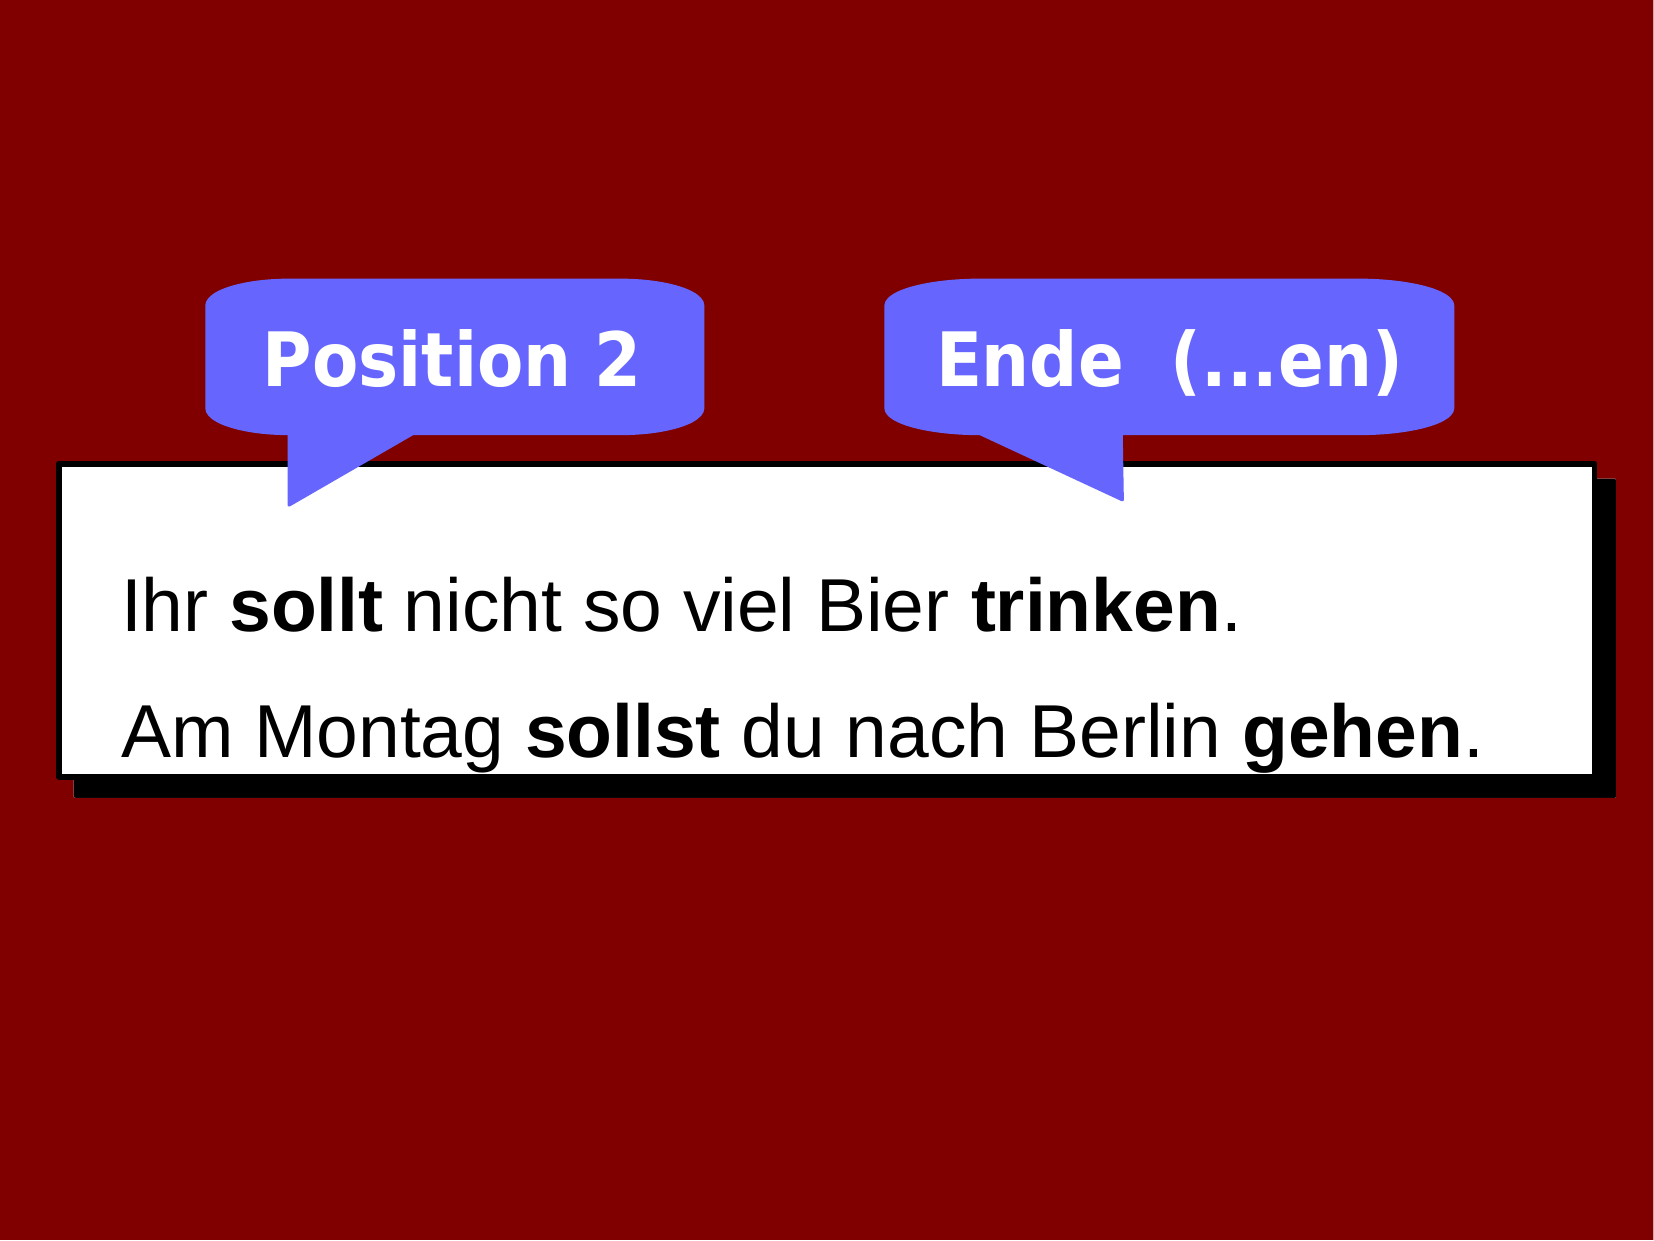

Position 2
Ende (...en)
Ihr sollt nicht so viel Bier trinken.
Am Montag sollst du nach Berlin gehen.